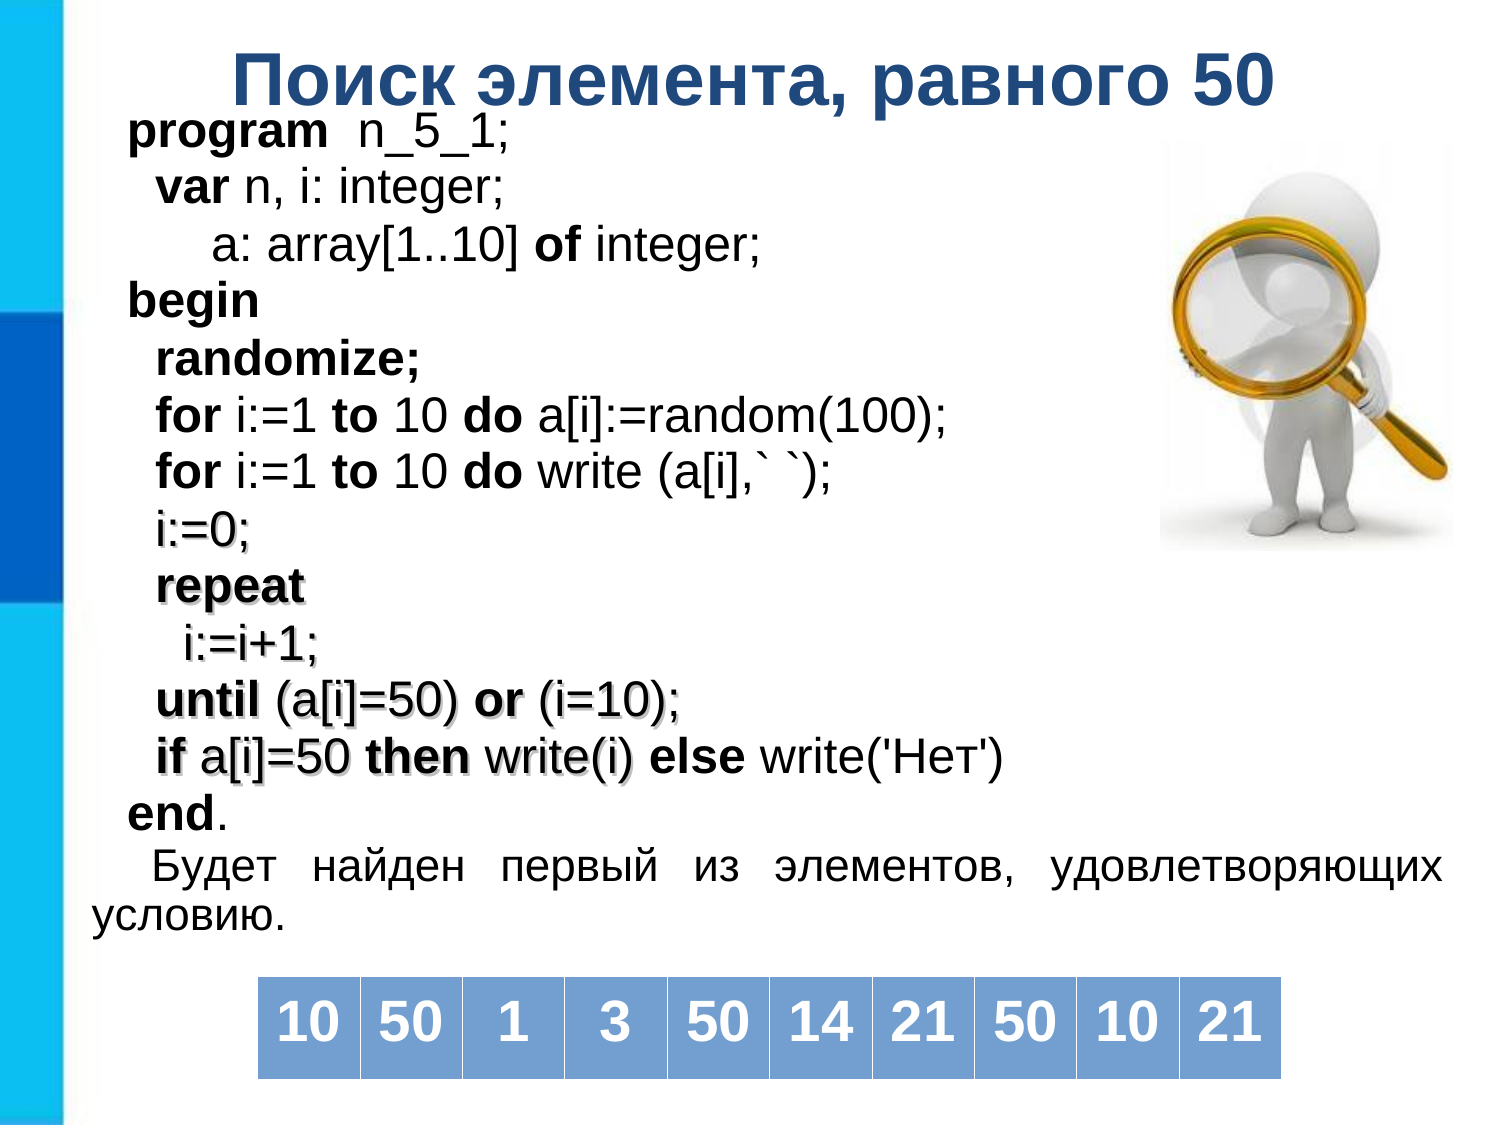

Поиск элемента, равного 50
program  n_5_1;
 var n, i: integer;
 a: array[1..10] of integer;
begin
 randomize;
 for i:=1 to 10 do a[i]:=random(100);
 for i:=1 to 10 do write (a[i],` `);
 i:=0;
 repeat
 i:=i+1;
 until (a[i]=50) or (i=10);
 if a[i]=50 then write(i) else write('Нет')
end.
Будет найден первый из элементов, удовлетворяющих условию.
| 10 | 50 | 1 | 3 | 50 | 14 | 21 | 50 | 10 | 21 |
| --- | --- | --- | --- | --- | --- | --- | --- | --- | --- |